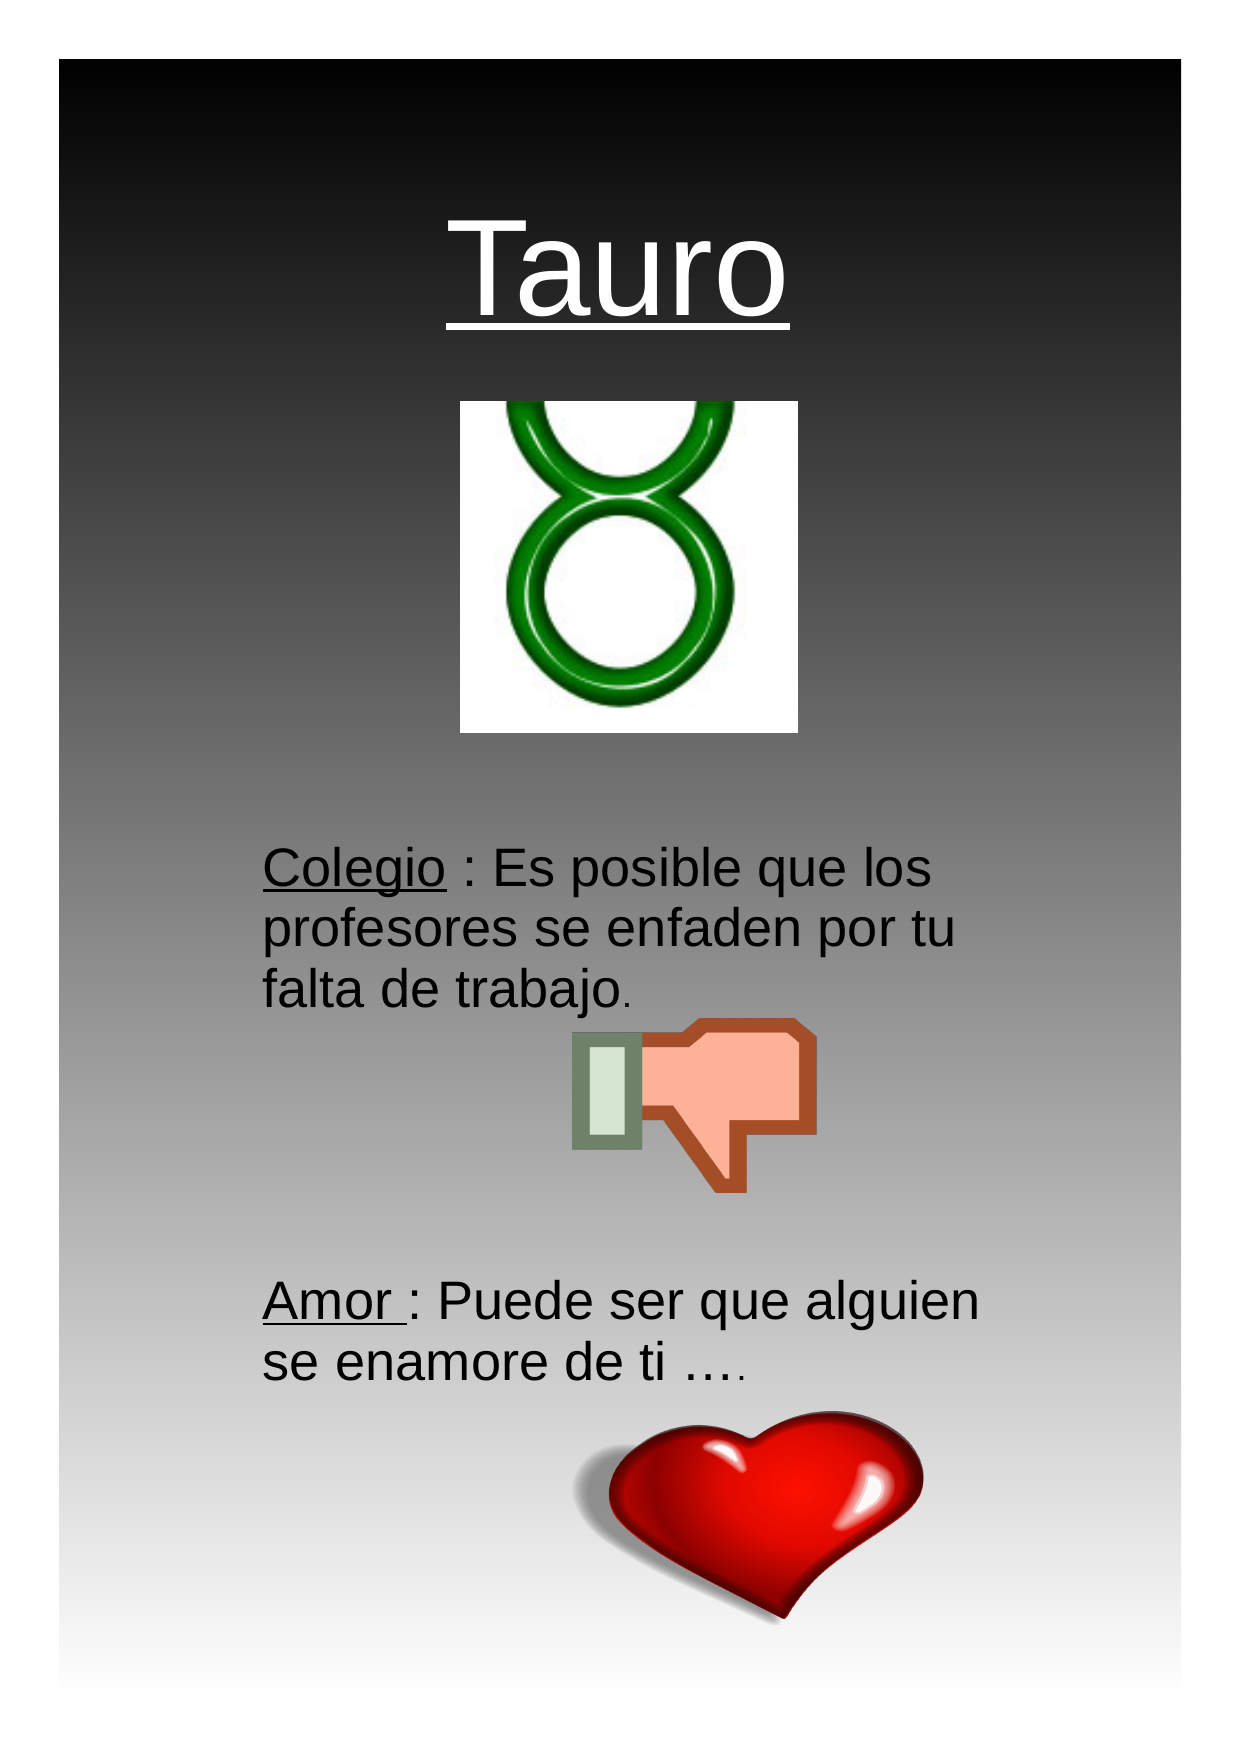

Tauro
Colegio : Es posible que los profesores se enfaden por tu falta de trabajo.
Amor : Puede ser que alguien se enamore de ti ….